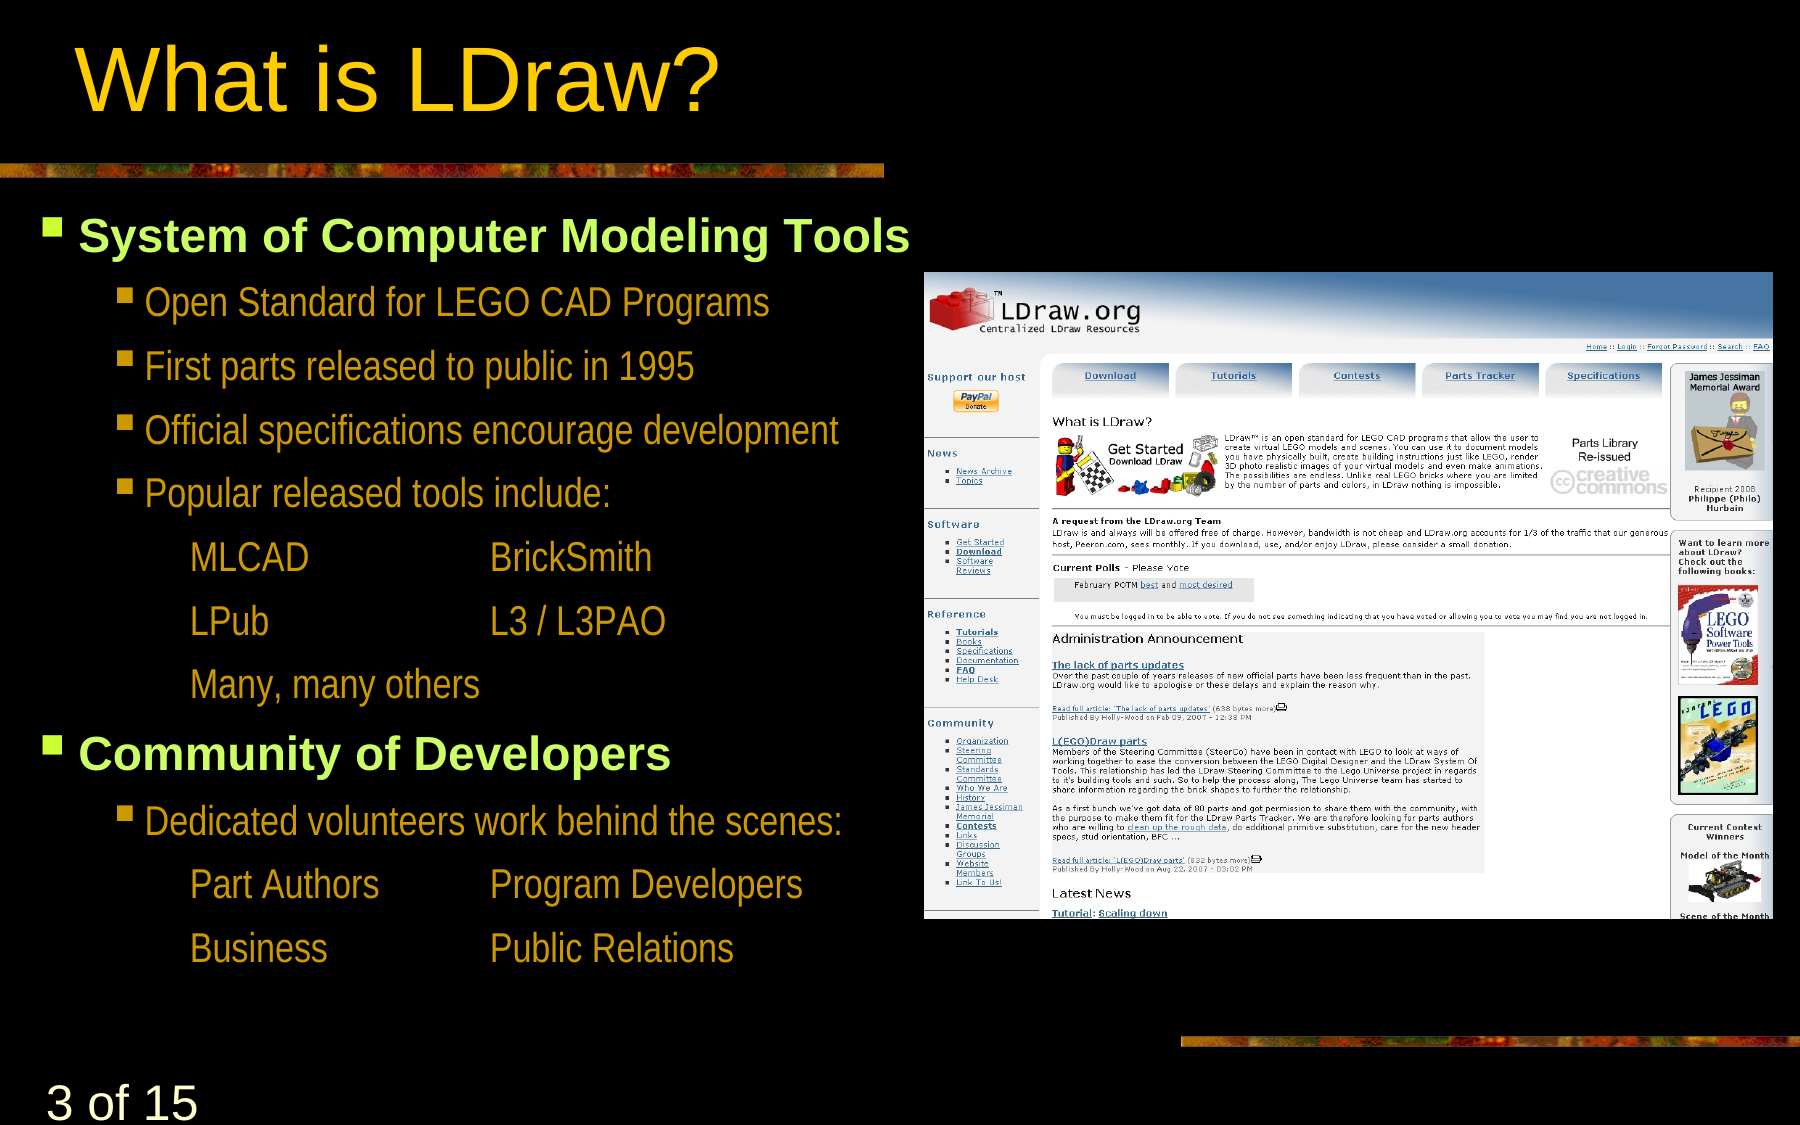

# What is LDraw?
 System of Computer Modeling Tools
 Open Standard for LEGO CAD Programs
 First parts released to public in 1995
 Official specifications encourage development
 Popular released tools include:
MLCAD		BrickSmith
LPub		L3 / L3PAO
Many, many others
 Community of Developers
 Dedicated volunteers work behind the scenes:
	Part Authors	Program Developers
	Business		Public Relations